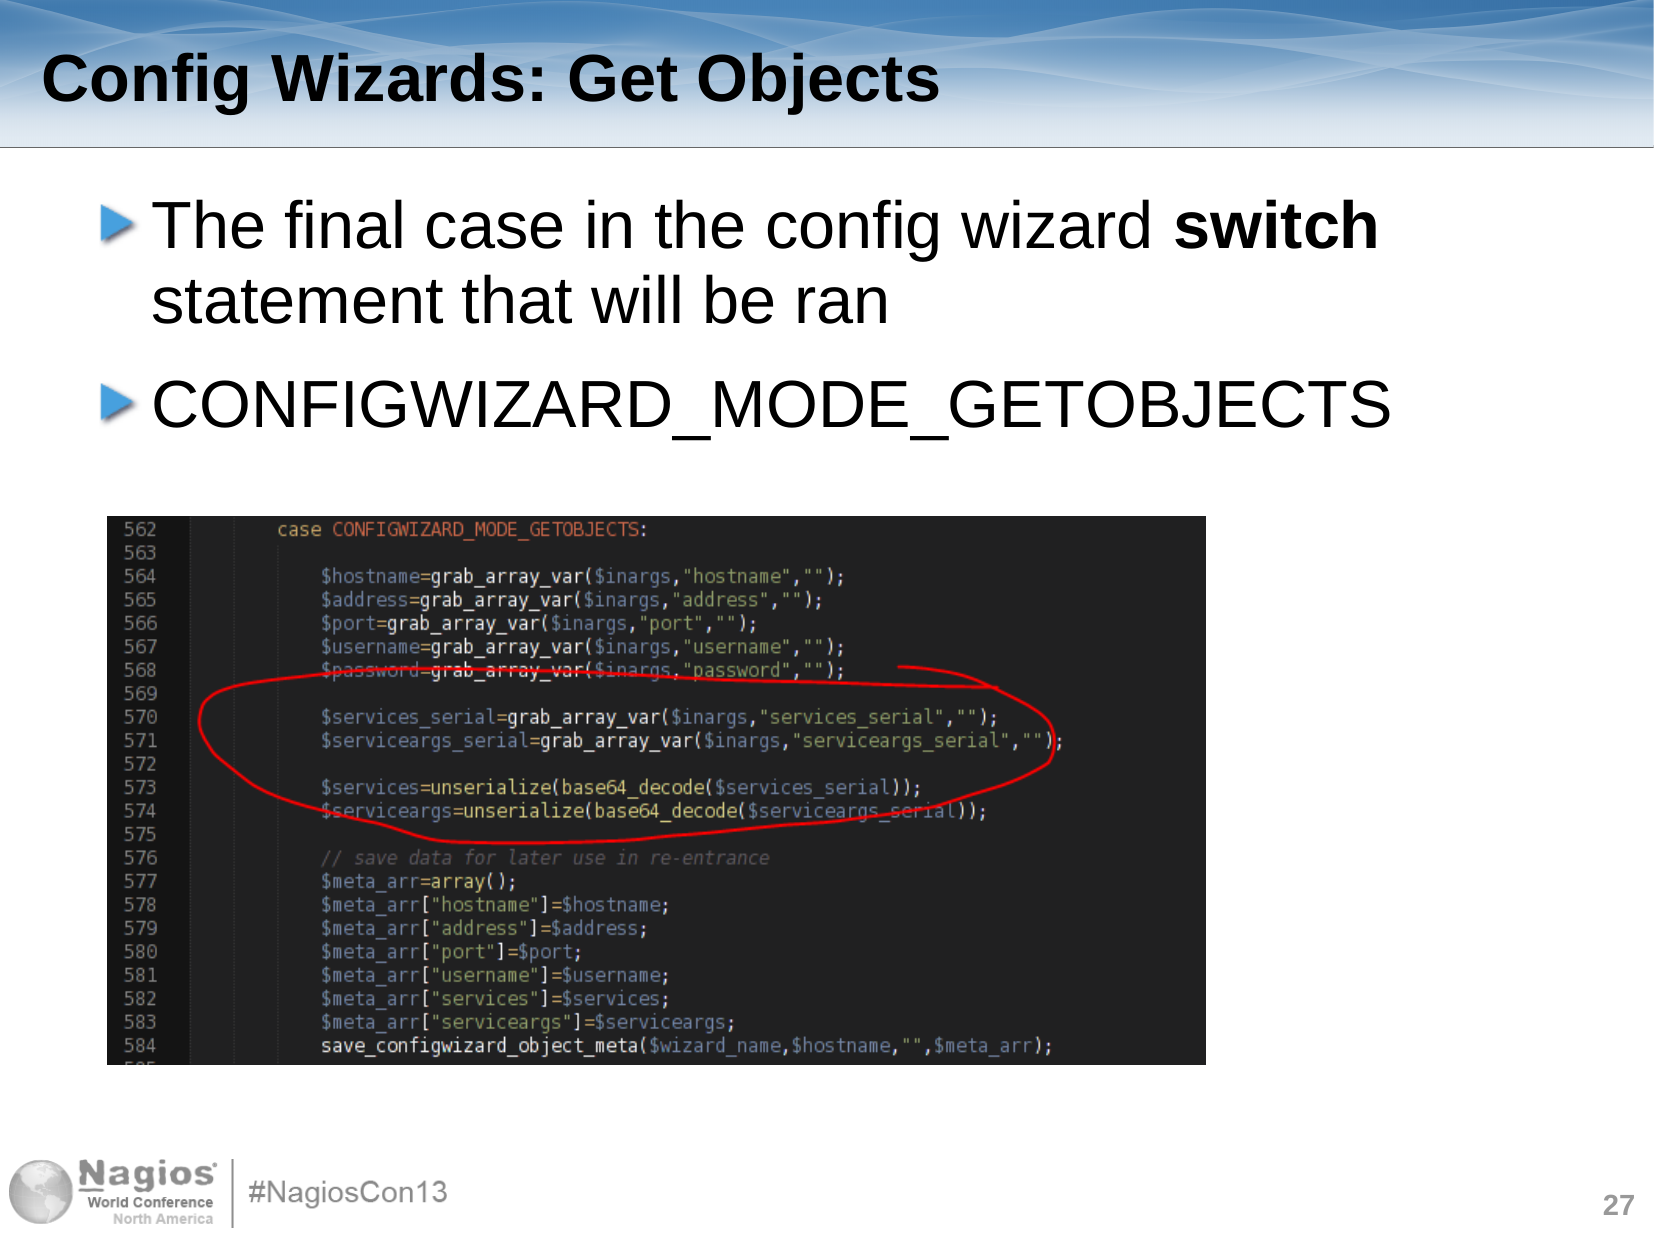

# Config Wizards: Get Objects
The final case in the config wizard switch statement that will be ran
CONFIGWIZARD_MODE_GETOBJECTS
27